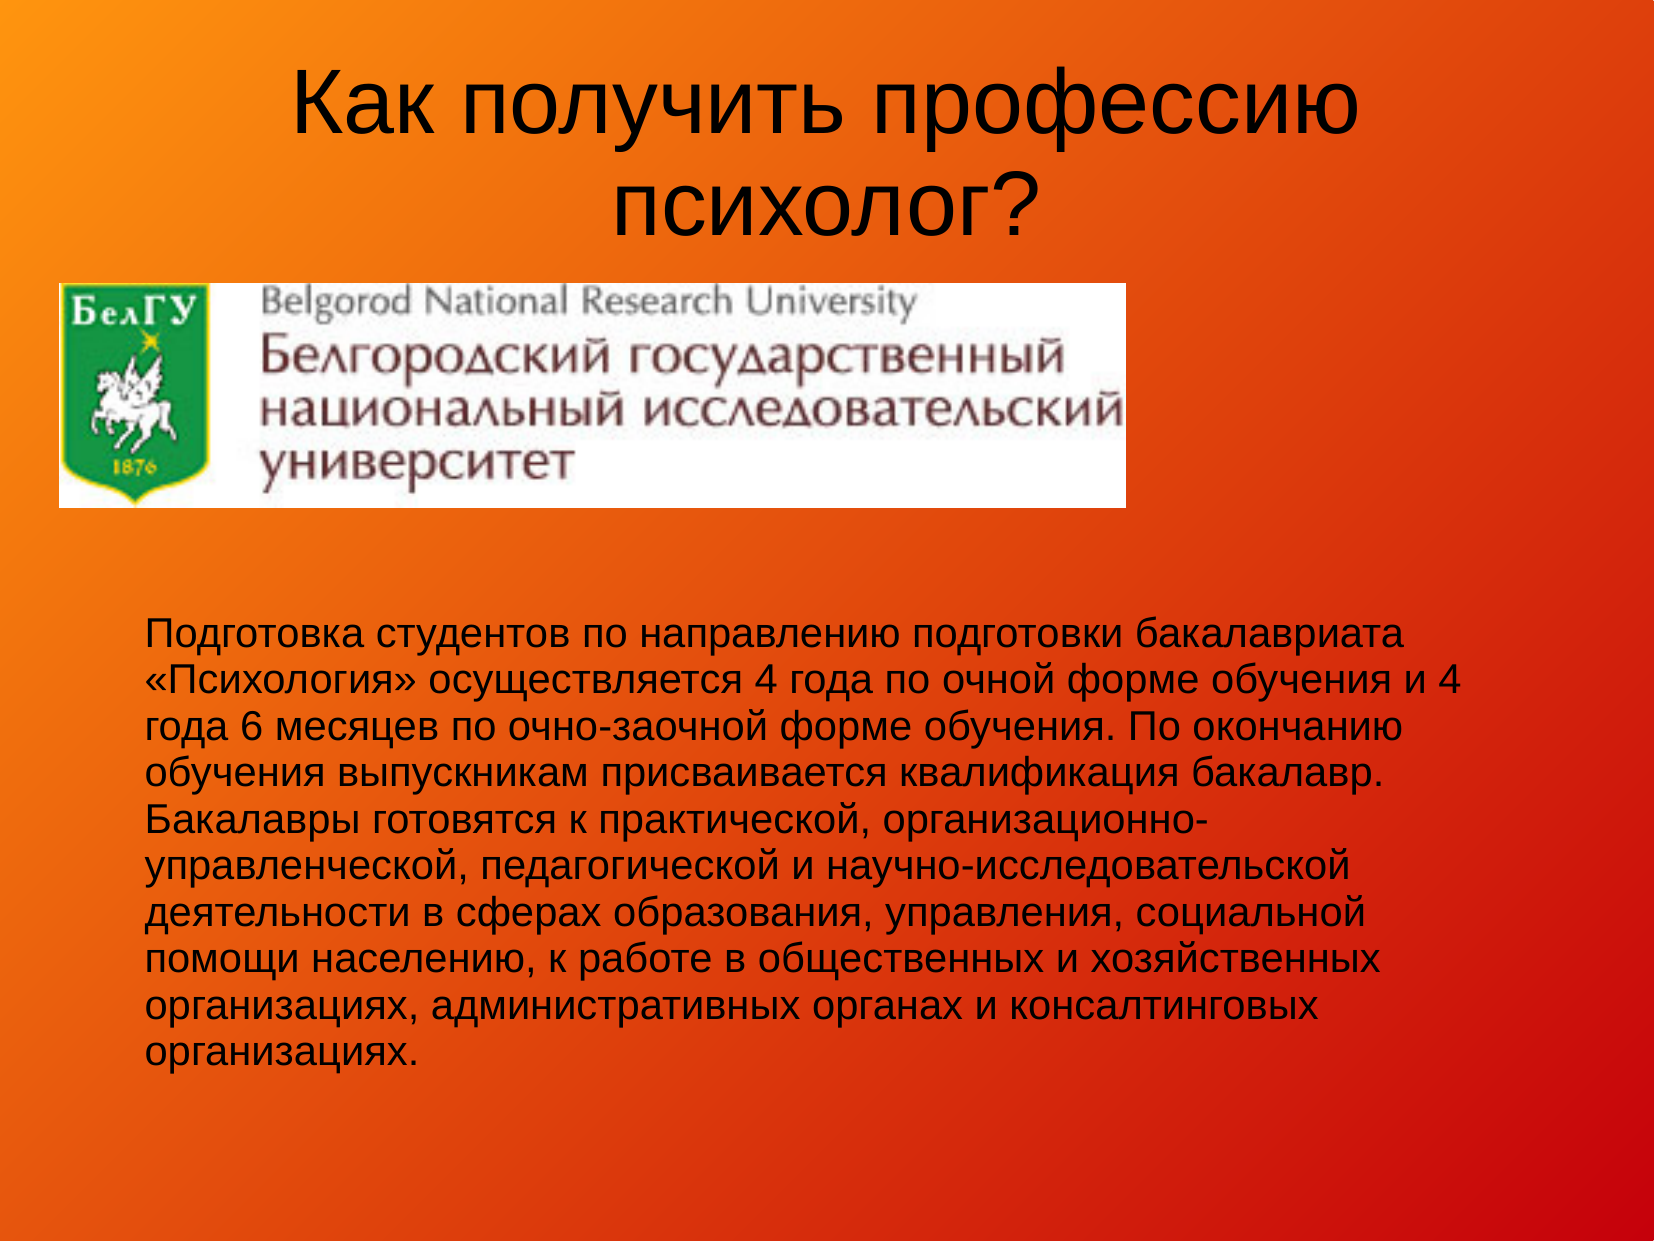

# Как получить профессию психолог?
Подготовка студентов по направлению подготовки бакалавриата «Психология» осуществляется 4 года по очной форме обучения и 4 года 6 месяцев по очно-заочной форме обучения. По окончанию обучения выпускникам присваивается квалификация бакалавр. Бакалавры готовятся к практической, организационно-управленческой, педагогической и научно-исследовательской деятельности в сферах образования, управления, социальной помощи населению, к работе в общественных и хозяйственных организациях, административных органах и консалтинговых организациях.